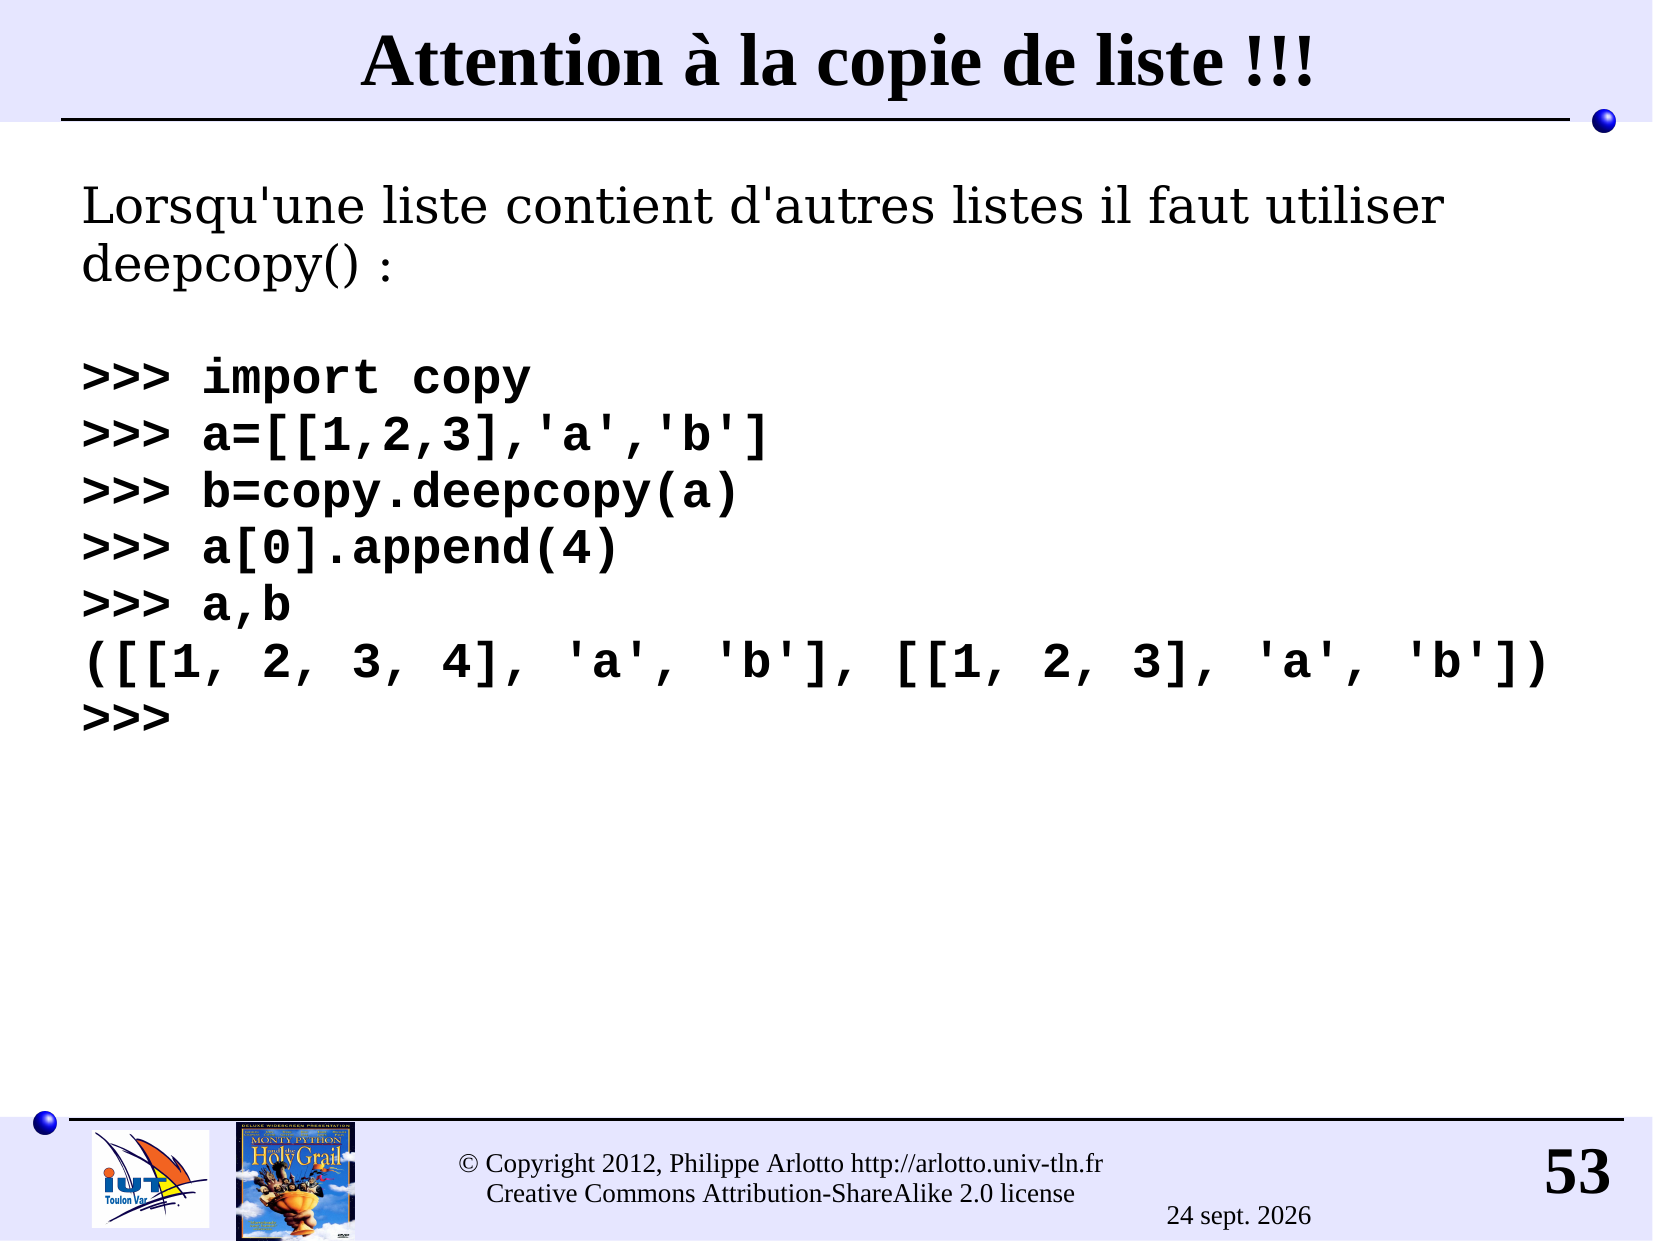

# Attention à la copie de liste !!!
Lorsqu'une liste contient d'autres listes il faut utiliser
deepcopy() :
>>> import copy
>>> a=[[1,2,3],'a','b']
>>> b=copy.deepcopy(a)
>>> a[0].append(4)
>>> a,b
([[1, 2, 3, 4], 'a', 'b'], [[1, 2, 3], 'a', 'b'])
>>>